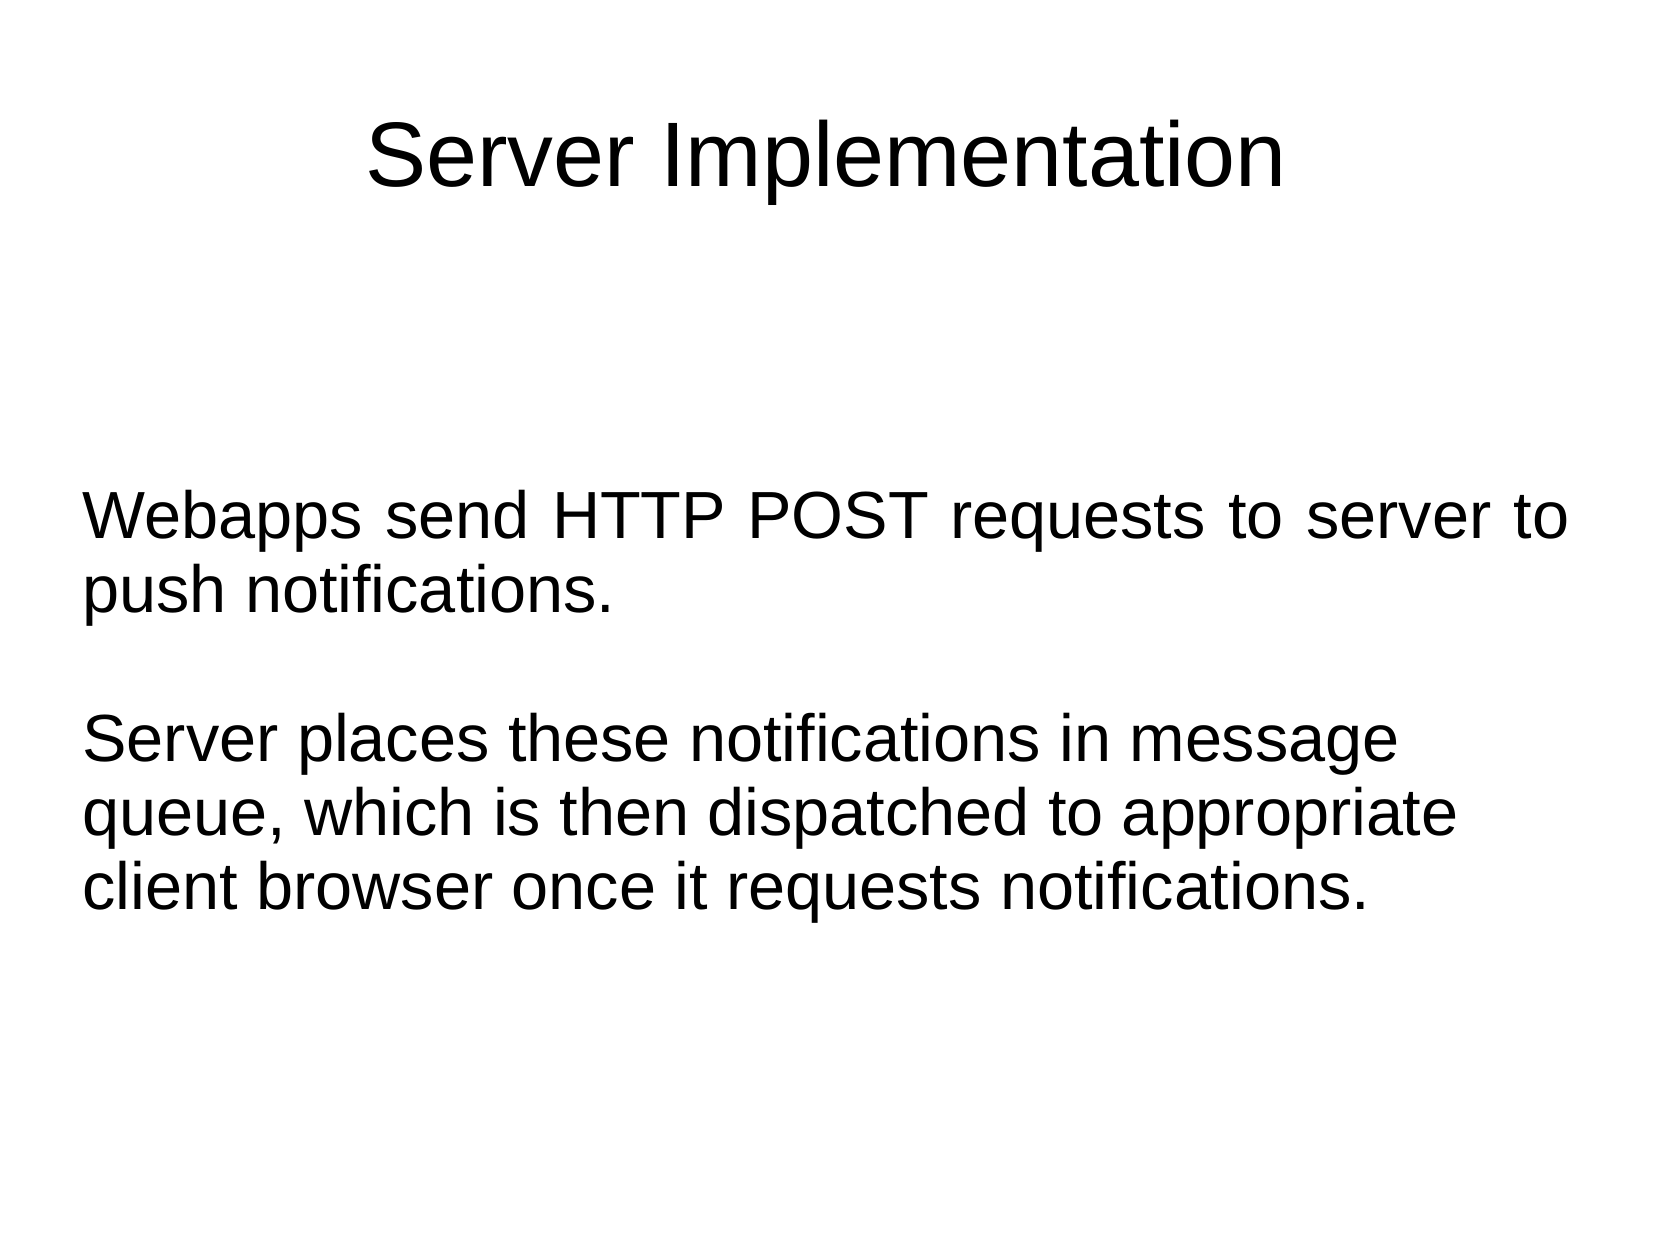

Server Implementation
Webapps send HTTP POST requests to server to push notifications.
Server places these notifications in message queue, which is then dispatched to appropriate client browser once it requests notifications.